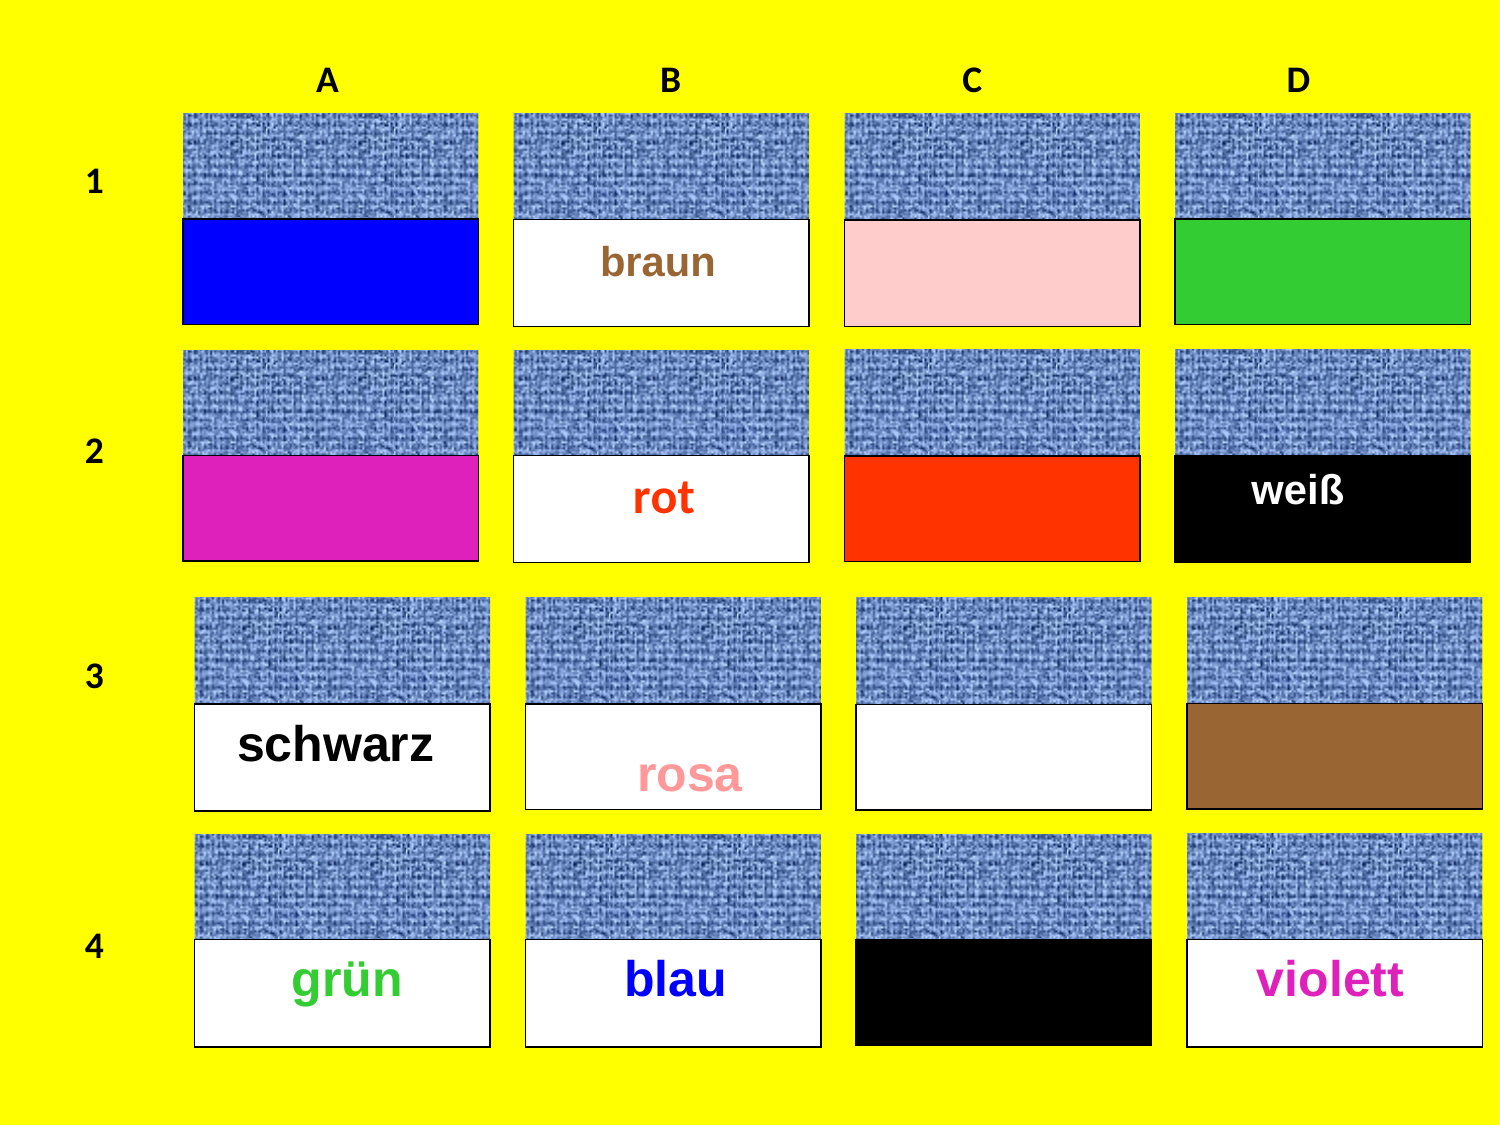

A B C D
1
2
3
4
 braun
 rot
 weiß
 schwarz
 rosa
 grün
 blau
 violett